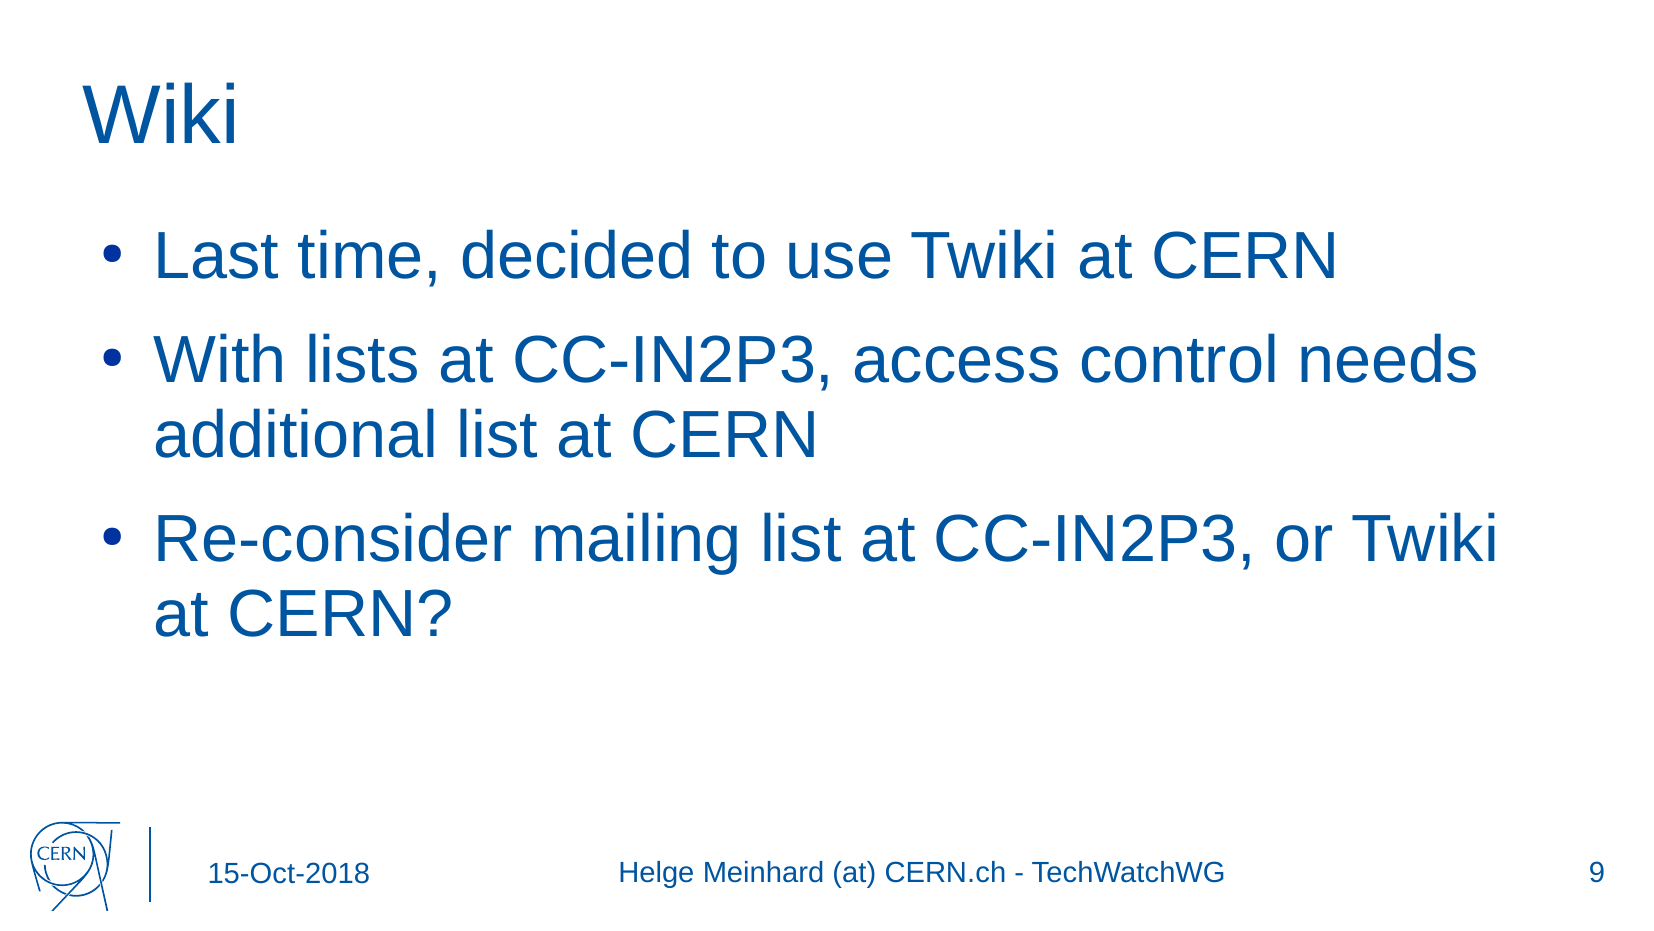

# Wiki
Last time, decided to use Twiki at CERN
With lists at CC-IN2P3, access control needs additional list at CERN
Re-consider mailing list at CC-IN2P3, or Twiki at CERN?
Helge Meinhard (at) CERN.ch - TechWatchWG
9
15-Oct-2018